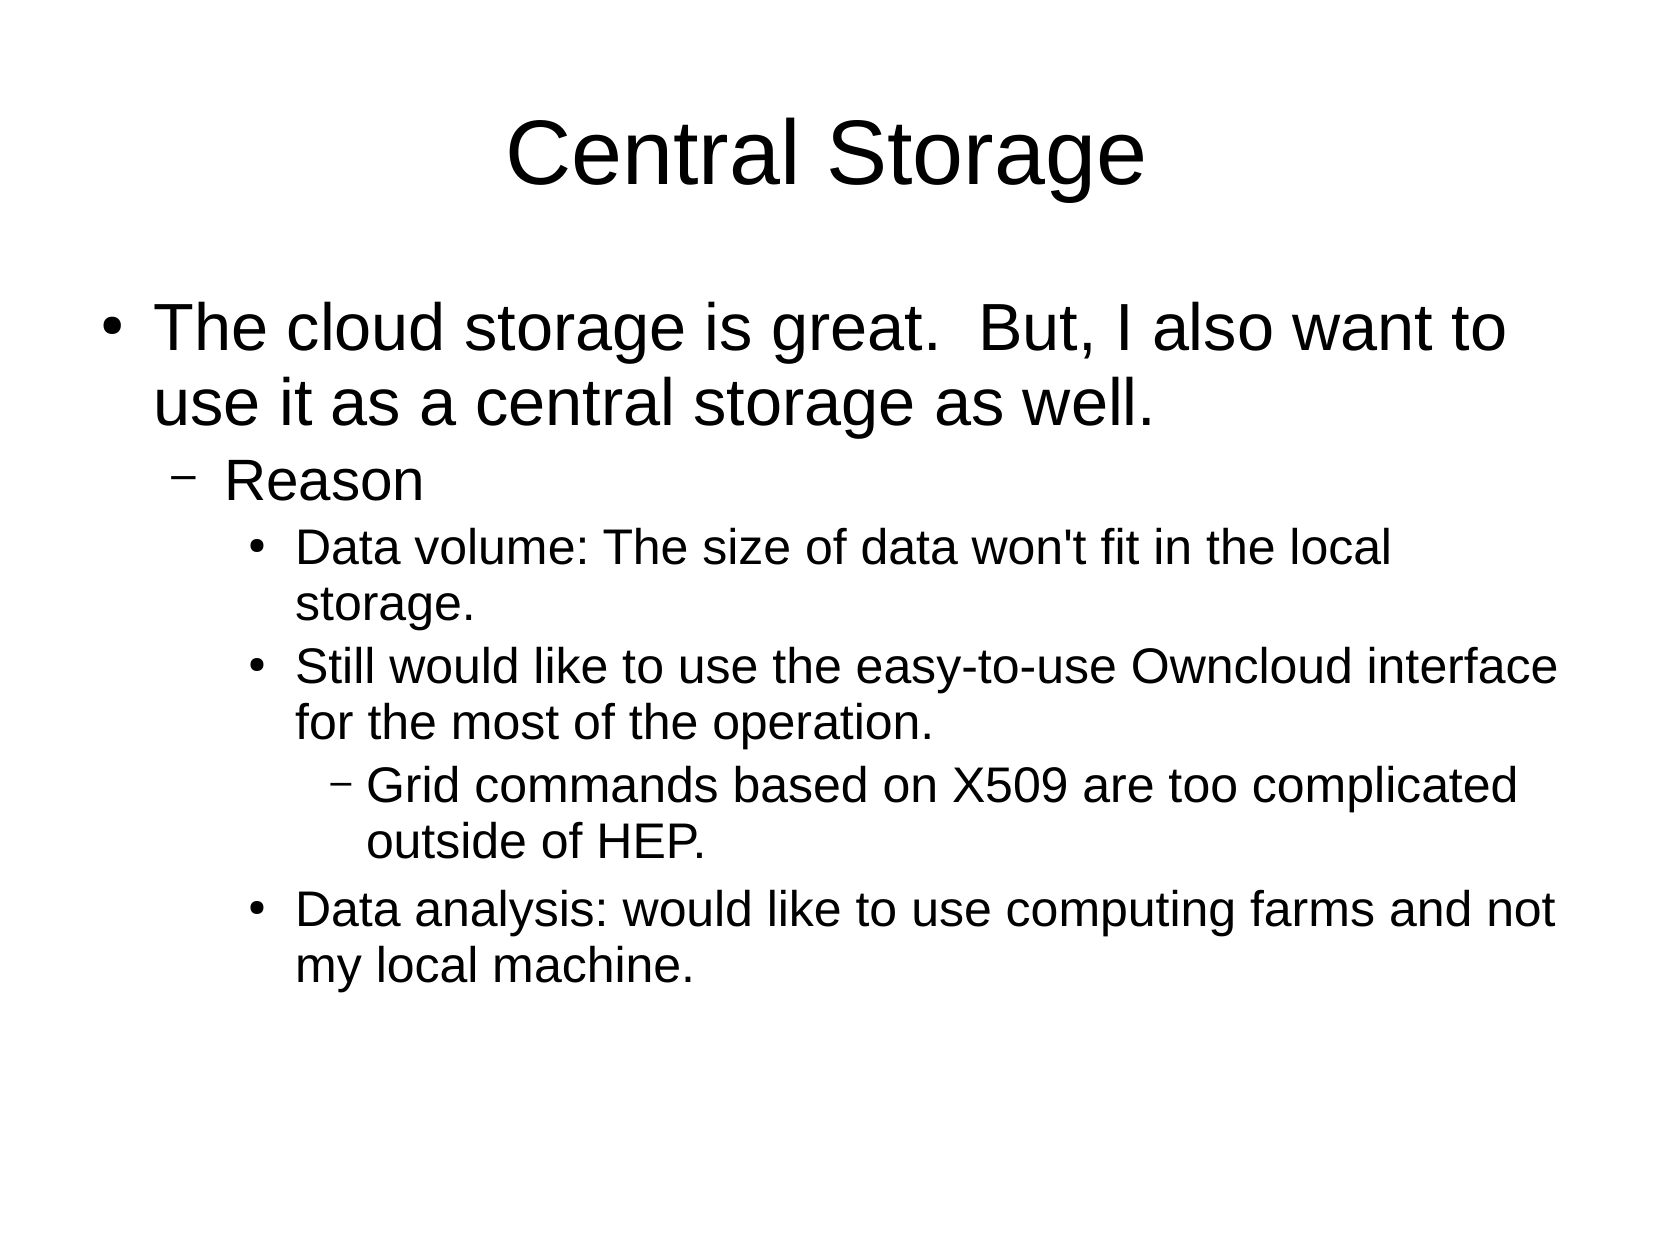

# Central Storage
The cloud storage is great. But, I also want to use it as a central storage as well.
Reason
Data volume: The size of data won't fit in the local storage.
Still would like to use the easy-to-use Owncloud interface for the most of the operation.
Grid commands based on X509 are too complicated outside of HEP.
Data analysis: would like to use computing farms and not my local machine.